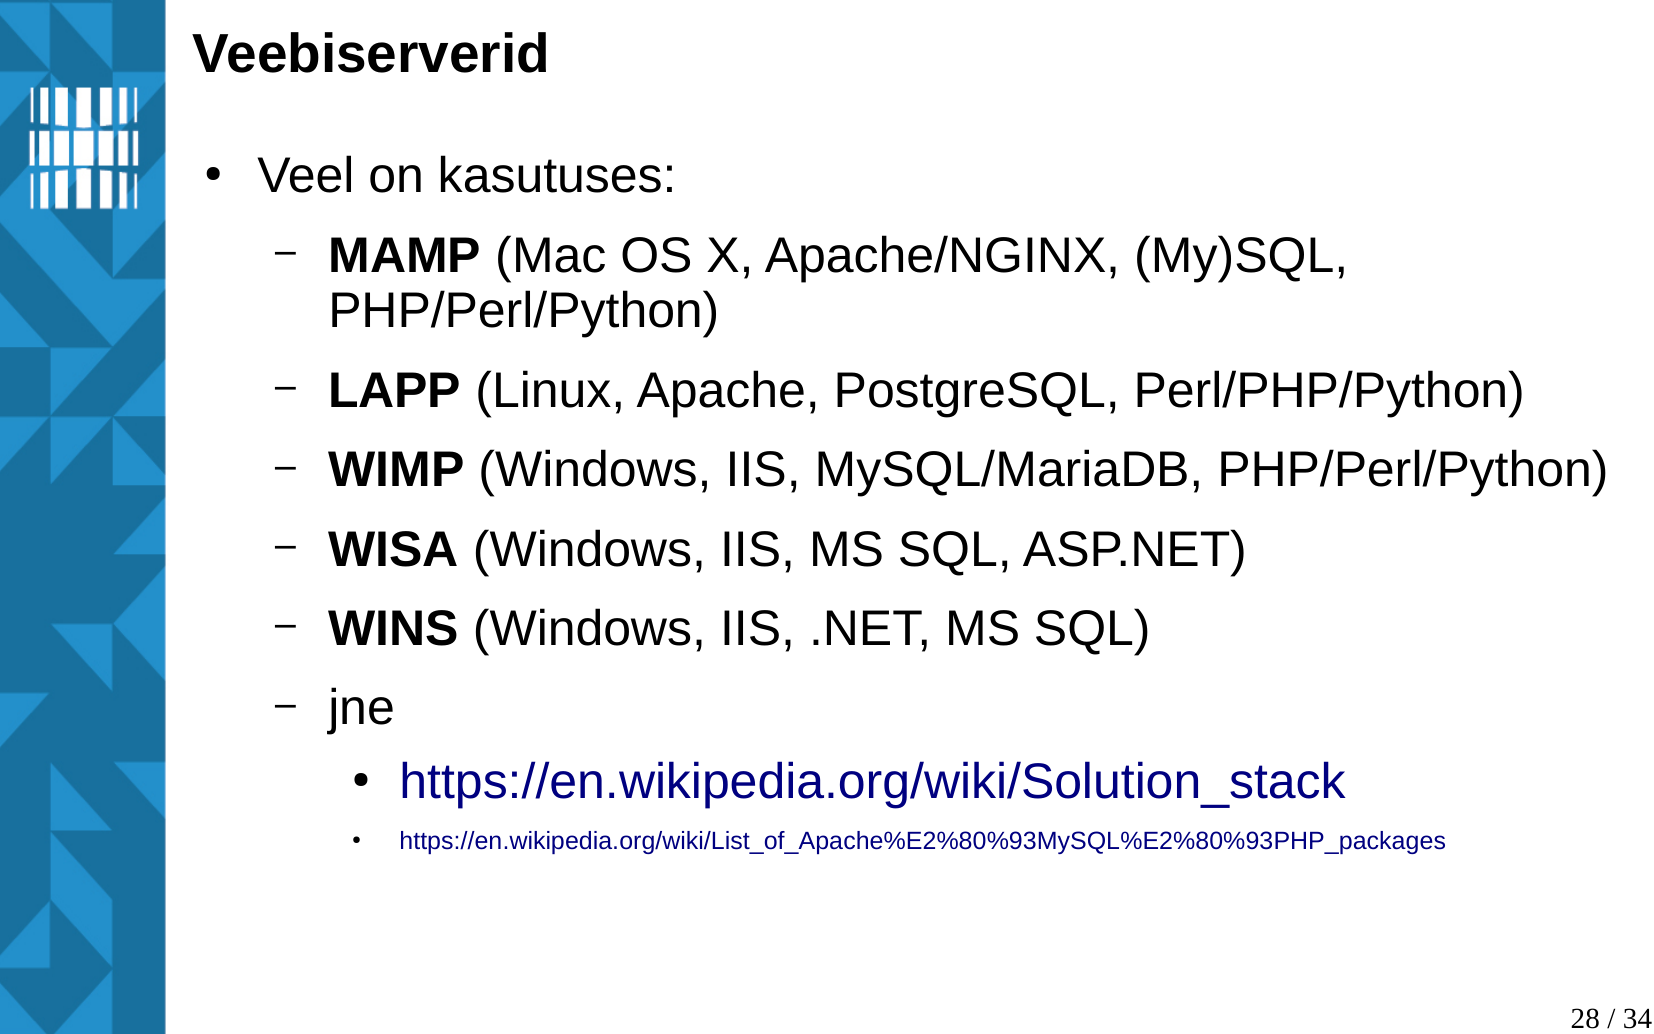

# Veebiserverid
Veel on kasutuses:
MAMP (Mac OS X, Apache/NGINX, (My)SQL, PHP/Perl/Python)
LAPP (Linux, Apache, PostgreSQL, Perl/PHP/Python)
WIMP (Windows, IIS, MySQL/MariaDB, PHP/Perl/Python)
WISA (Windows, IIS, MS SQL, ASP.NET)
WINS (Windows, IIS, .NET, MS SQL)
jne
https://en.wikipedia.org/wiki/Solution_stack
https://en.wikipedia.org/wiki/List_of_Apache%E2%80%93MySQL%E2%80%93PHP_packages
28